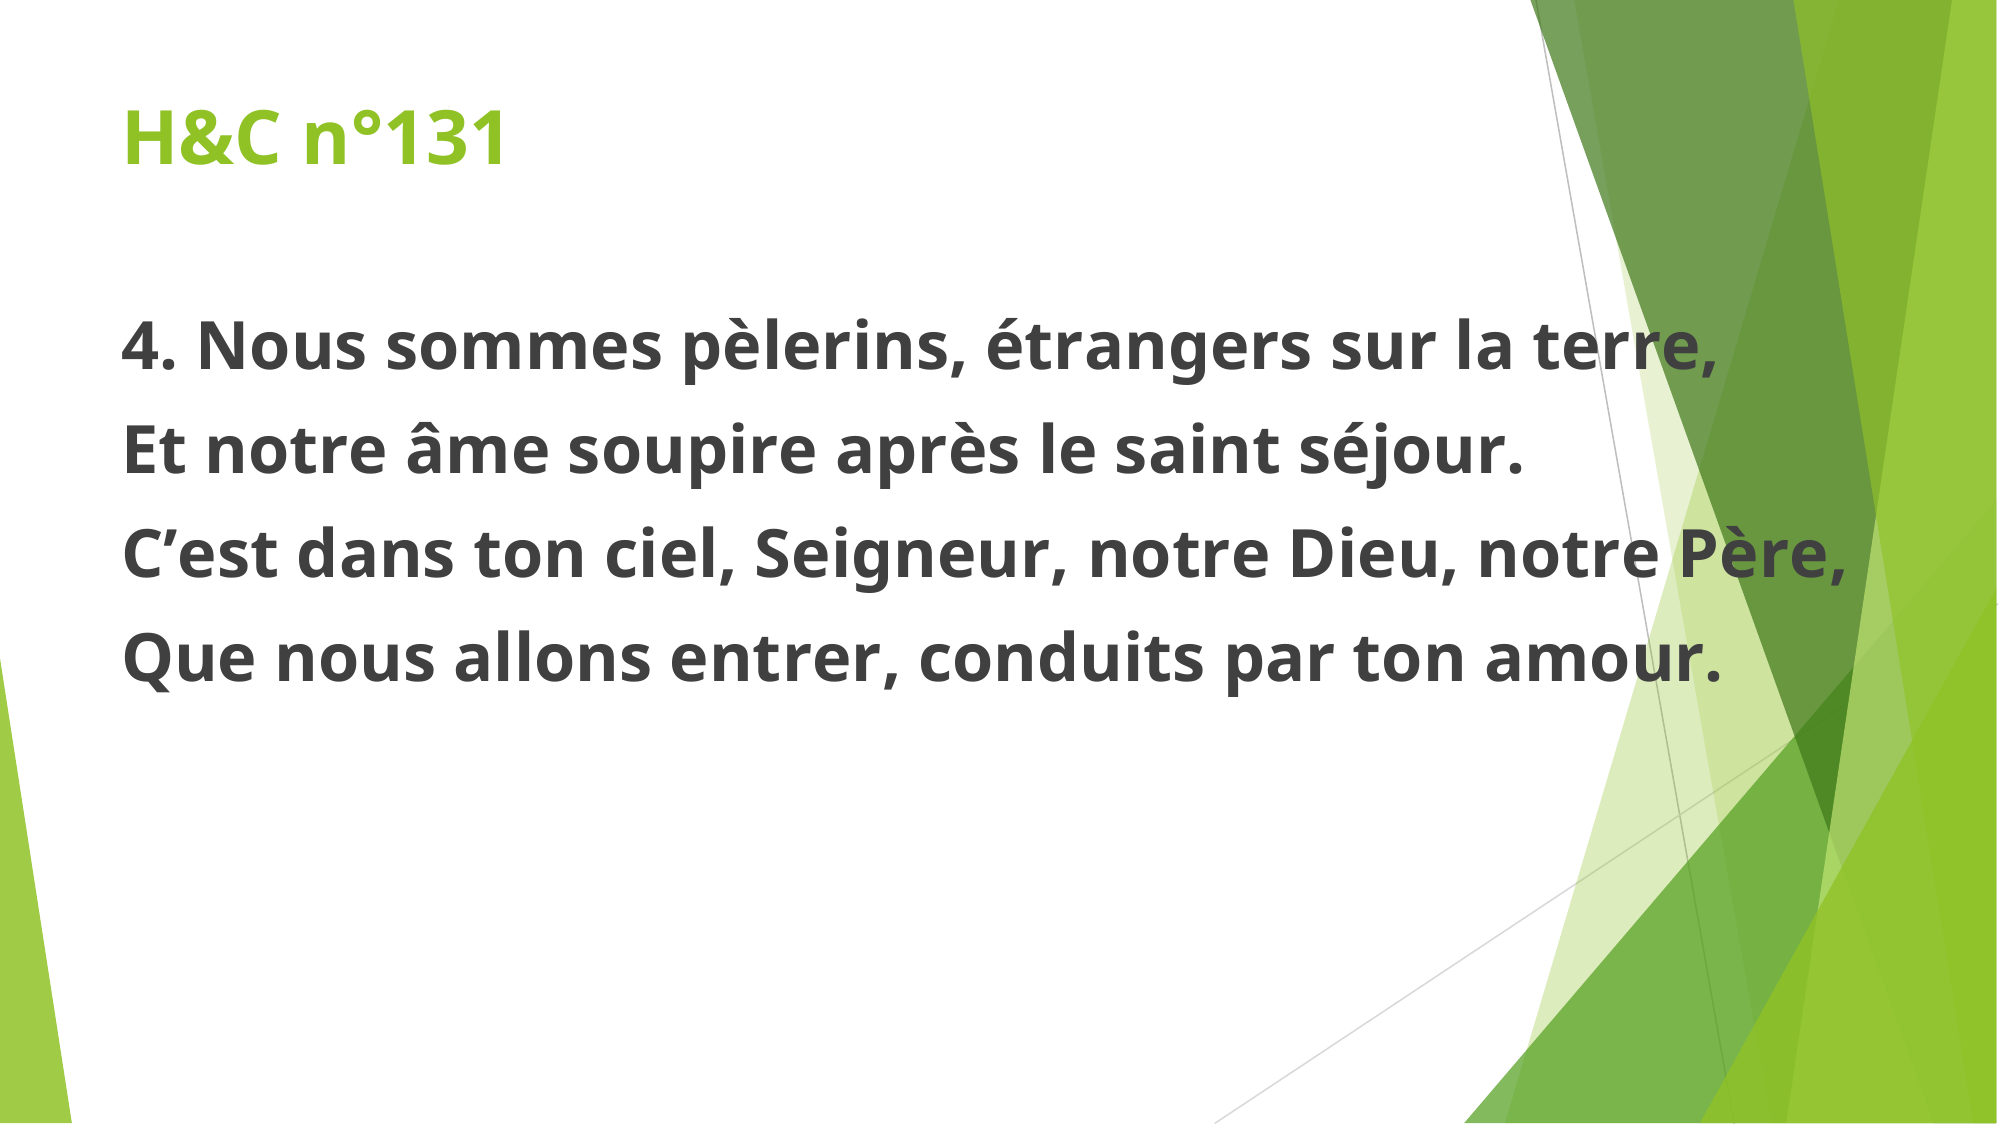

H&C n°131
4. Nous sommes pèlerins, étrangers sur la terre,
Et notre âme soupire après le saint séjour.
C’est dans ton ciel, Seigneur, notre Dieu, notre Père,
Que nous allons entrer, conduits par ton amour.